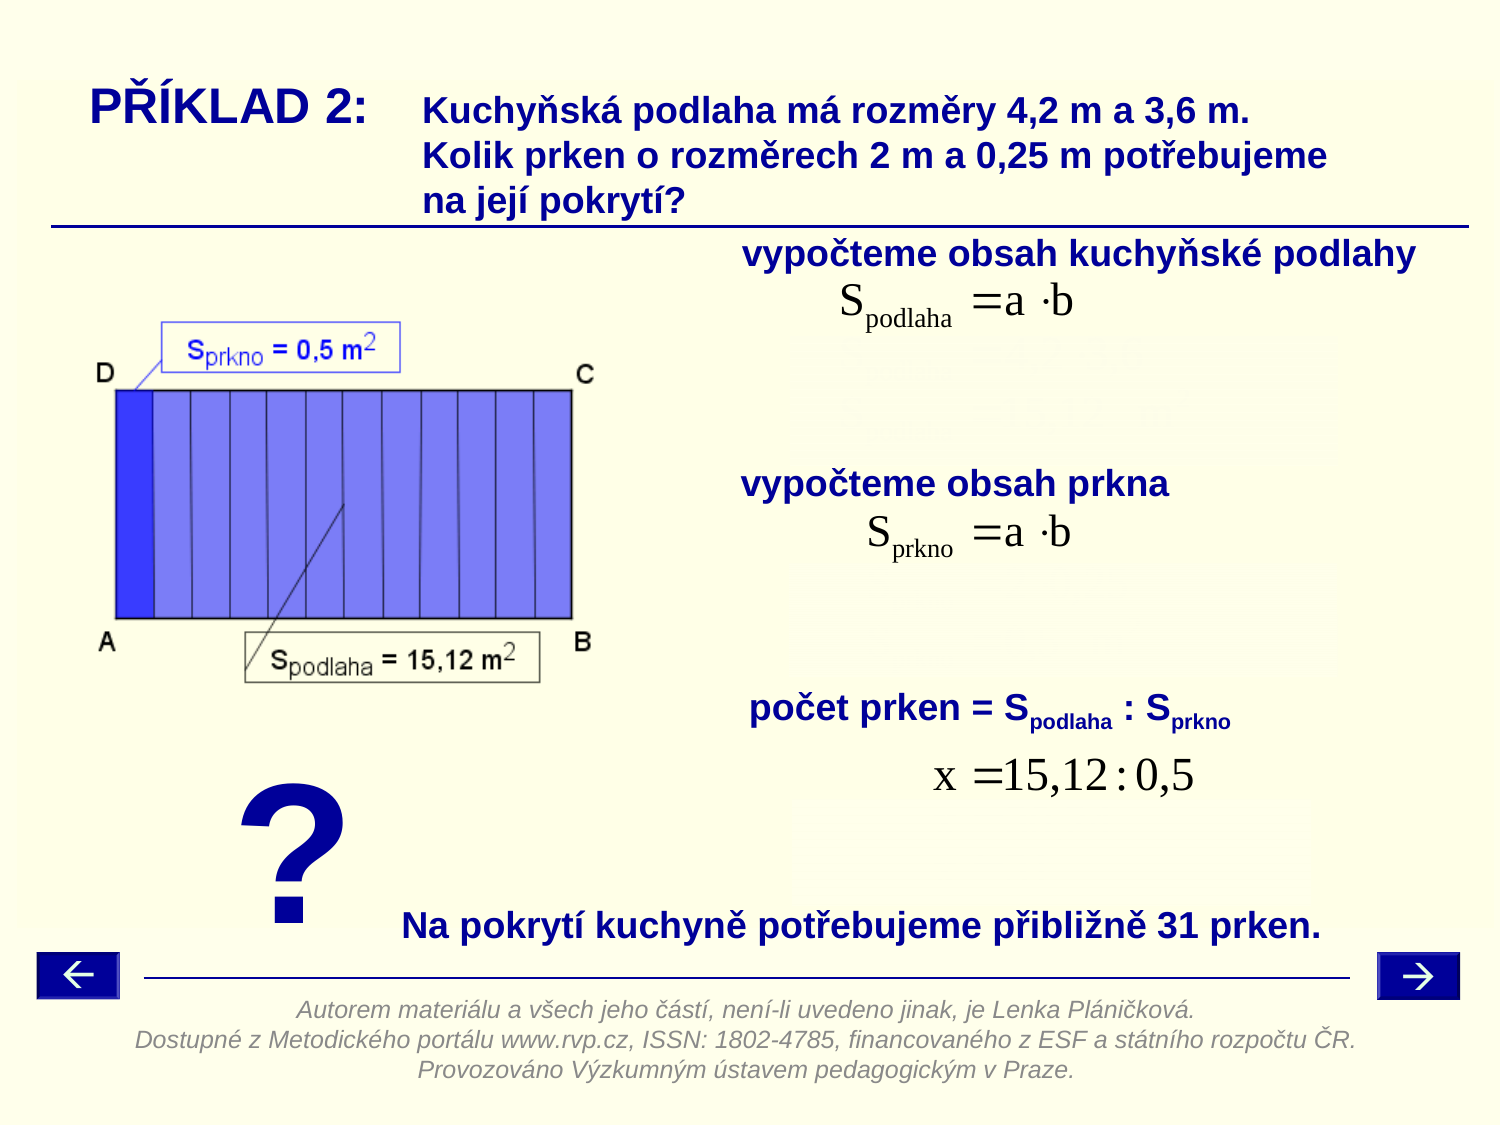

# PŘÍKLAD 2:
Kuchyňská podlaha má rozměry 4,2 m a 3,6 m.
Kolik prken o rozměrech 2 m a 0,25 m potřebujeme
na její pokrytí?
vypočteme obsah kuchyňské podlahy
vypočteme obsah prkna
počet prken = Spodlaha : Sprkno
?
Na pokrytí kuchyně potřebujeme přibližně 31 prken.


Autorem materiálu a všech jeho částí, není-li uvedeno jinak, je Lenka Pláničková.
Dostupné z Metodického portálu www.rvp.cz, ISSN: 1802-4785, financovaného z ESF a státního rozpočtu ČR.
Provozováno Výzkumným ústavem pedagogickým v Praze.